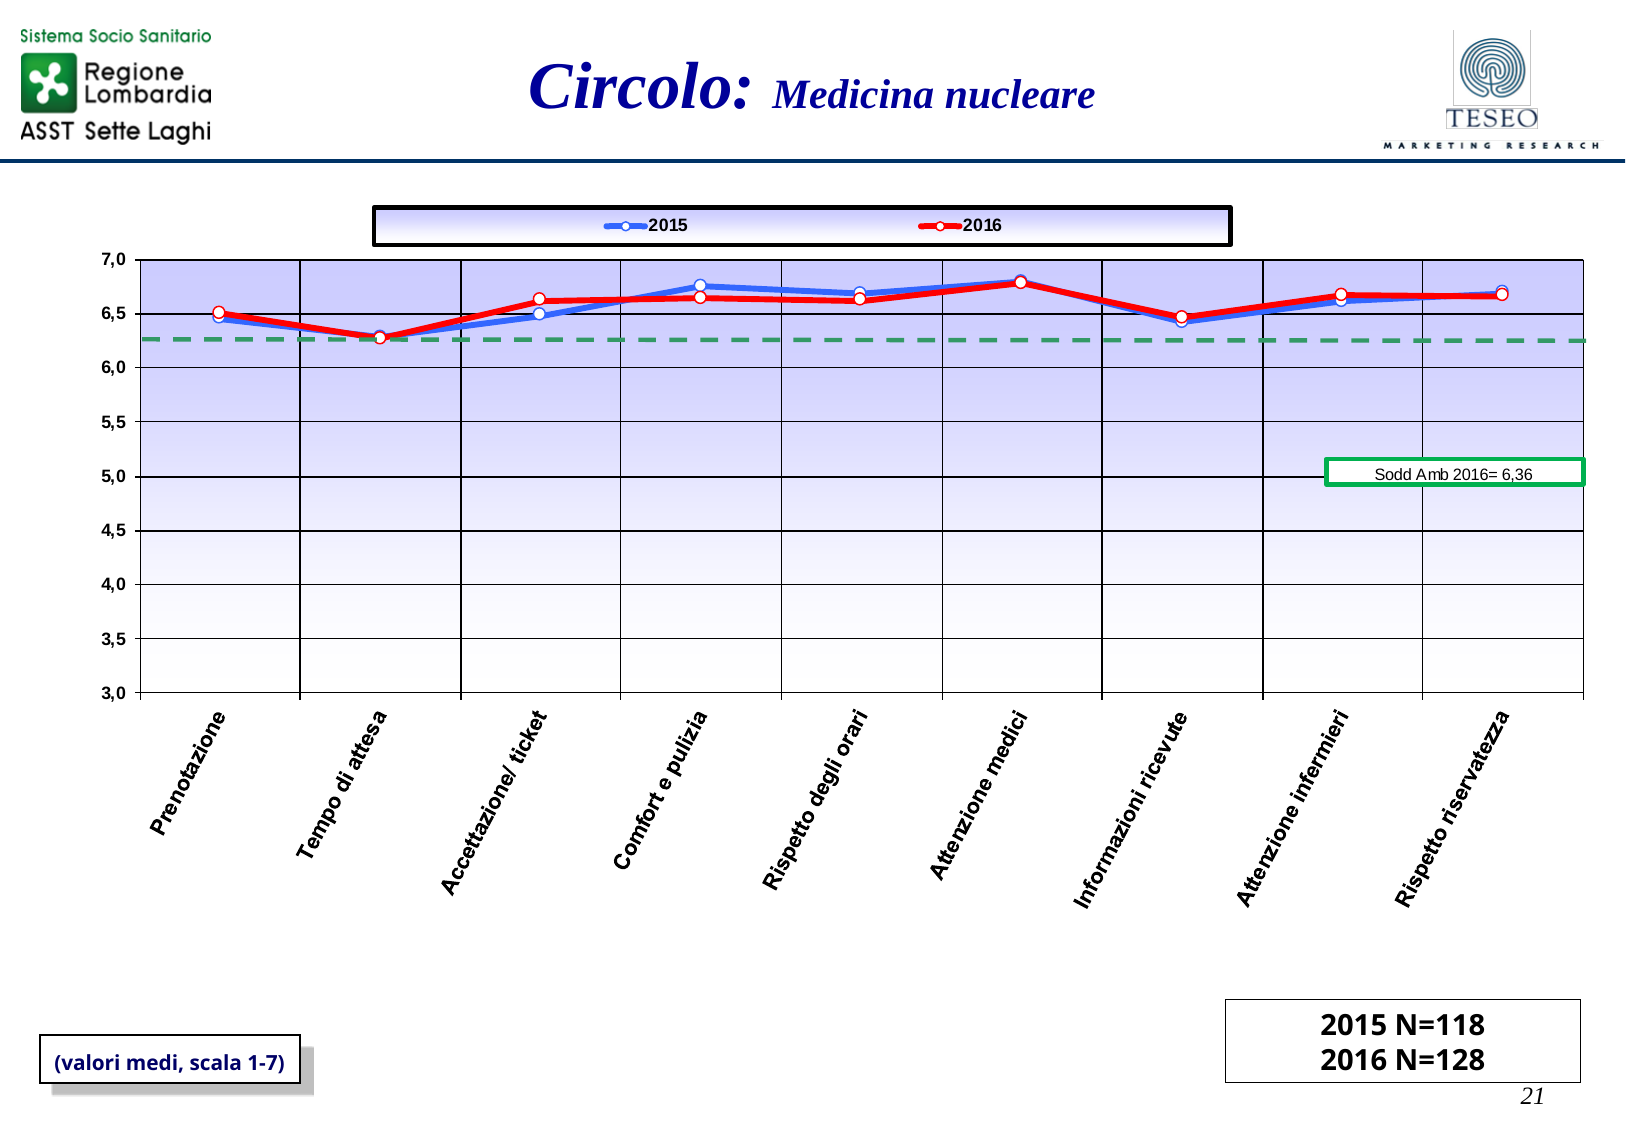

Circolo: Medicina nucleare
2015 N=118
2016 N=128
(valori medi, scala 1-7)